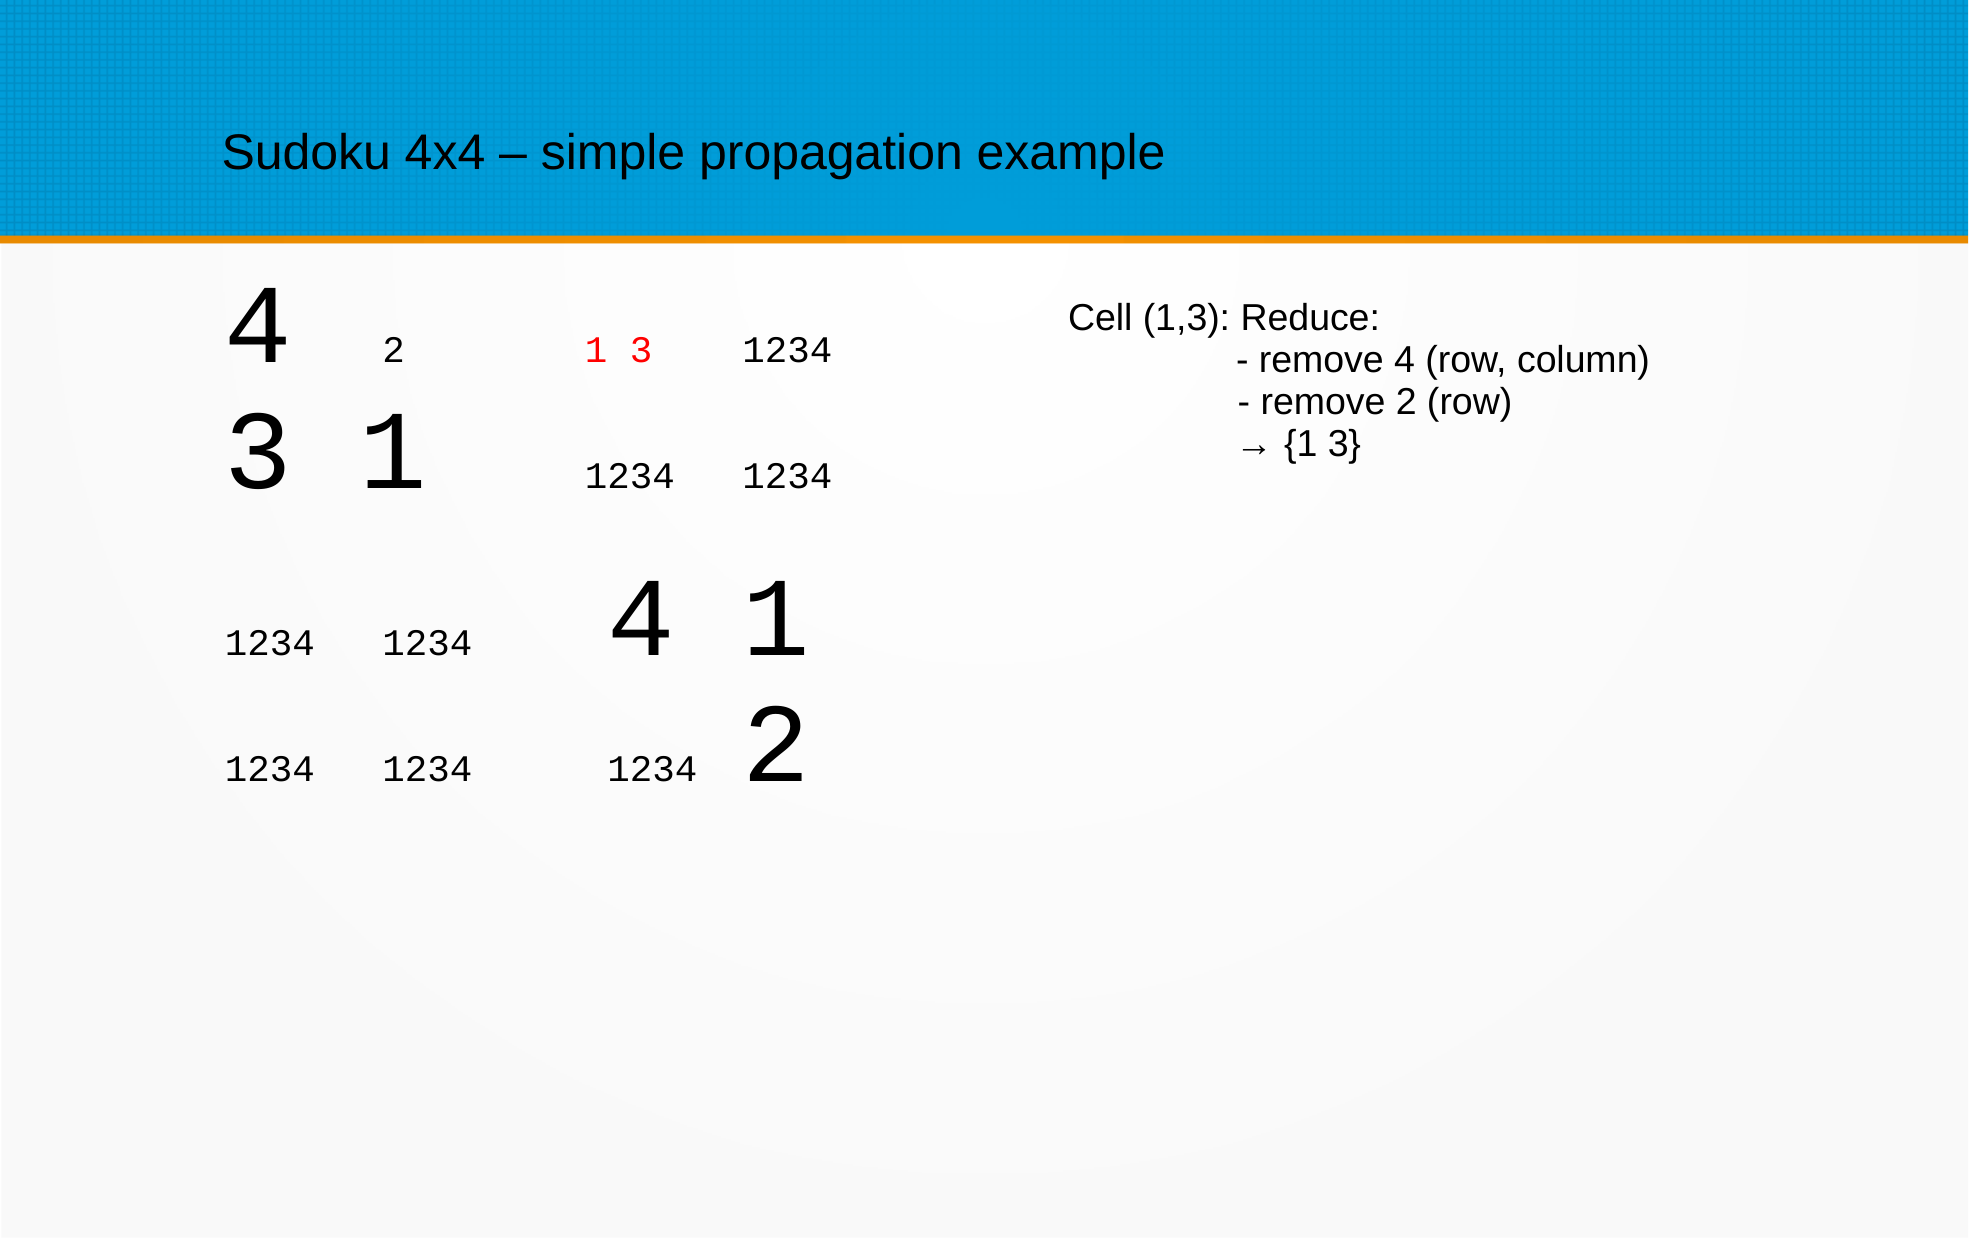

Sudoku 4x4 – simple propagation example
Cell (1,3): Reduce:
 - remove 4 (row, column)
	 - remove 2 (row)
 → {1 3}
4 2 1 3 1234
3 1 1234 1234
1234 1234 4 1
1234 1234 1234 2